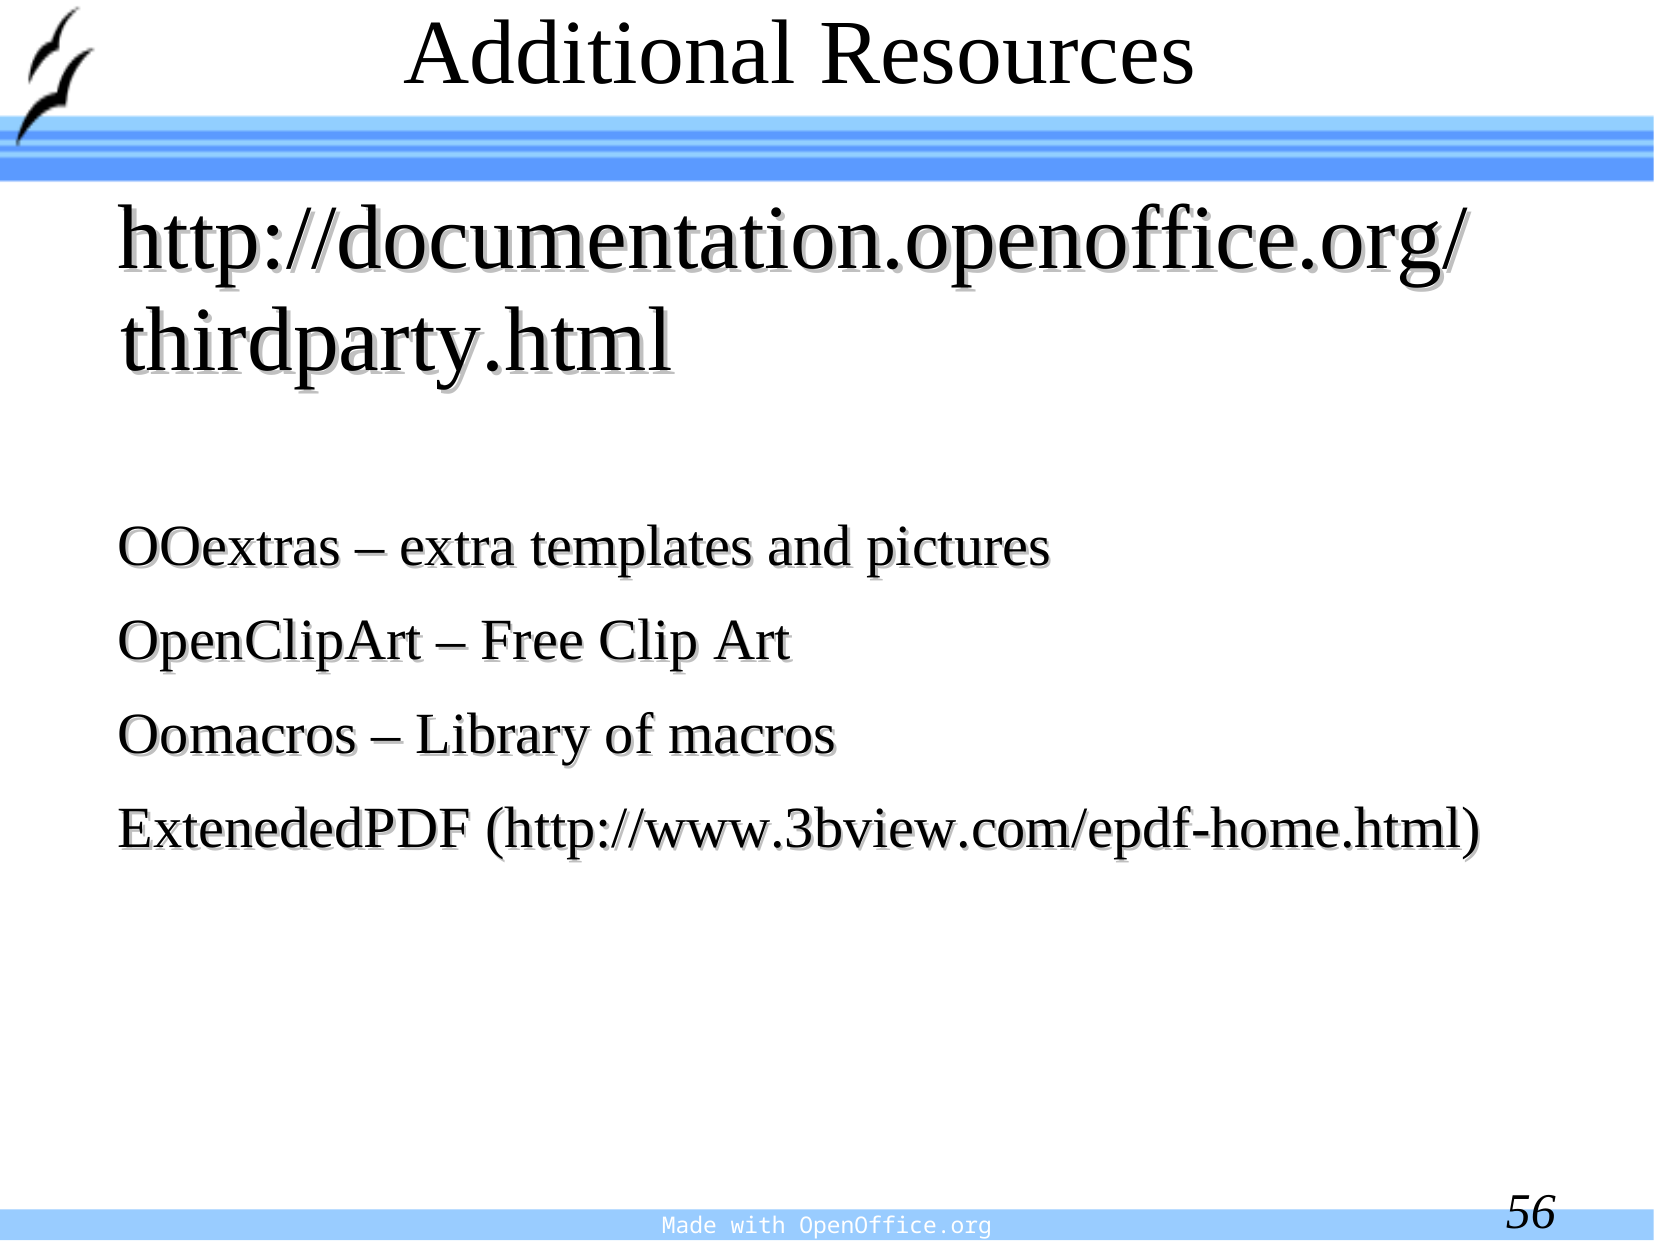

# Additional Resources
http://documentation.openoffice.org/ thirdparty.html
OOextras – extra templates and pictures
OpenClipArt – Free Clip Art
Oomacros – Library of macros
ExtenededPDF (http://www.3bview.com/epdf-home.html)